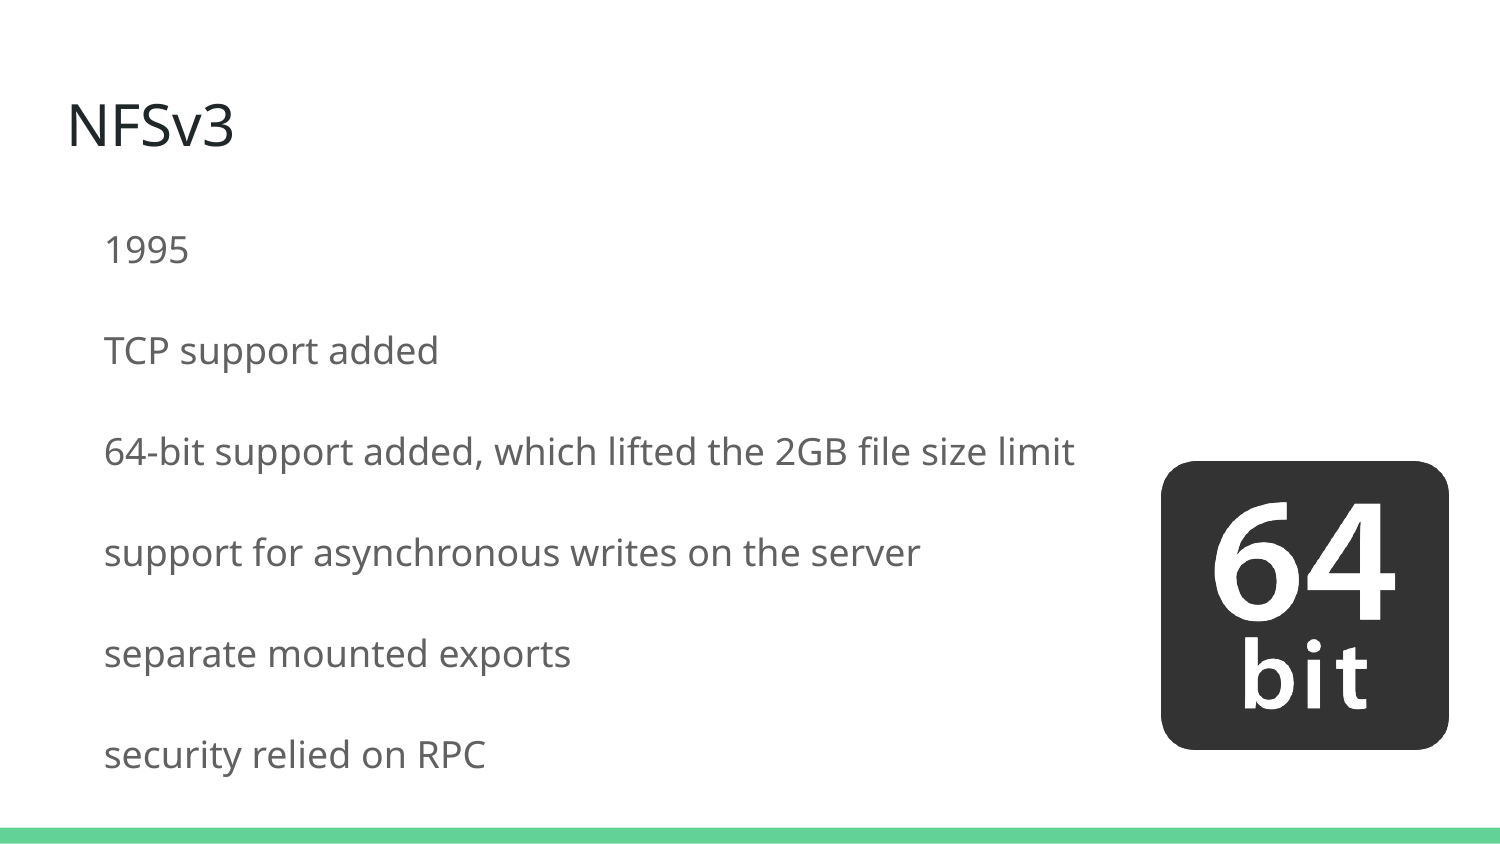

# NFSv3
1995
TCP support added
64-bit support added, which lifted the 2GB file size limit
support for asynchronous writes on the server
separate mounted exports
security relied on RPC